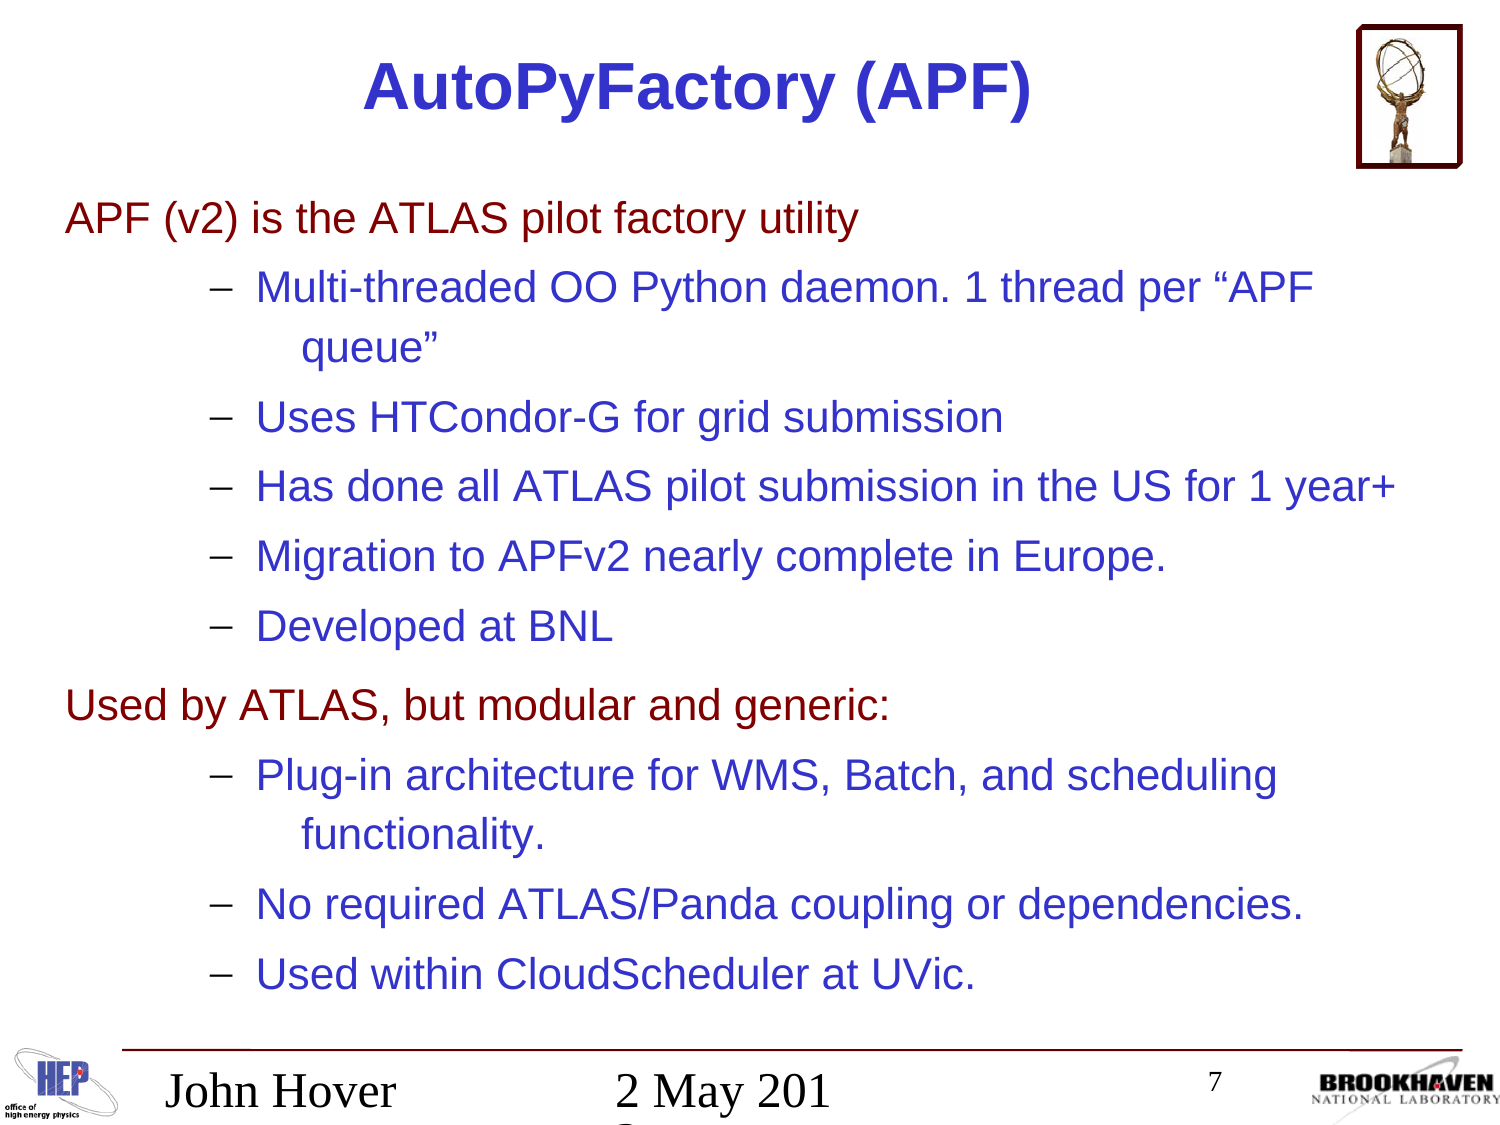

# AutoPyFactory (APF)
APF (v2) is the ATLAS pilot factory utility
Multi-threaded OO Python daemon. 1 thread per “APF queue”
Uses HTCondor-G for grid submission
Has done all ATLAS pilot submission in the US for 1 year+
Migration to APFv2 nearly complete in Europe.
Developed at BNL
Used by ATLAS, but modular and generic:
Plug-in architecture for WMS, Batch, and scheduling functionality.
No required ATLAS/Panda coupling or dependencies.
Used within CloudScheduler at UVic.
2 May 2013
John Hover